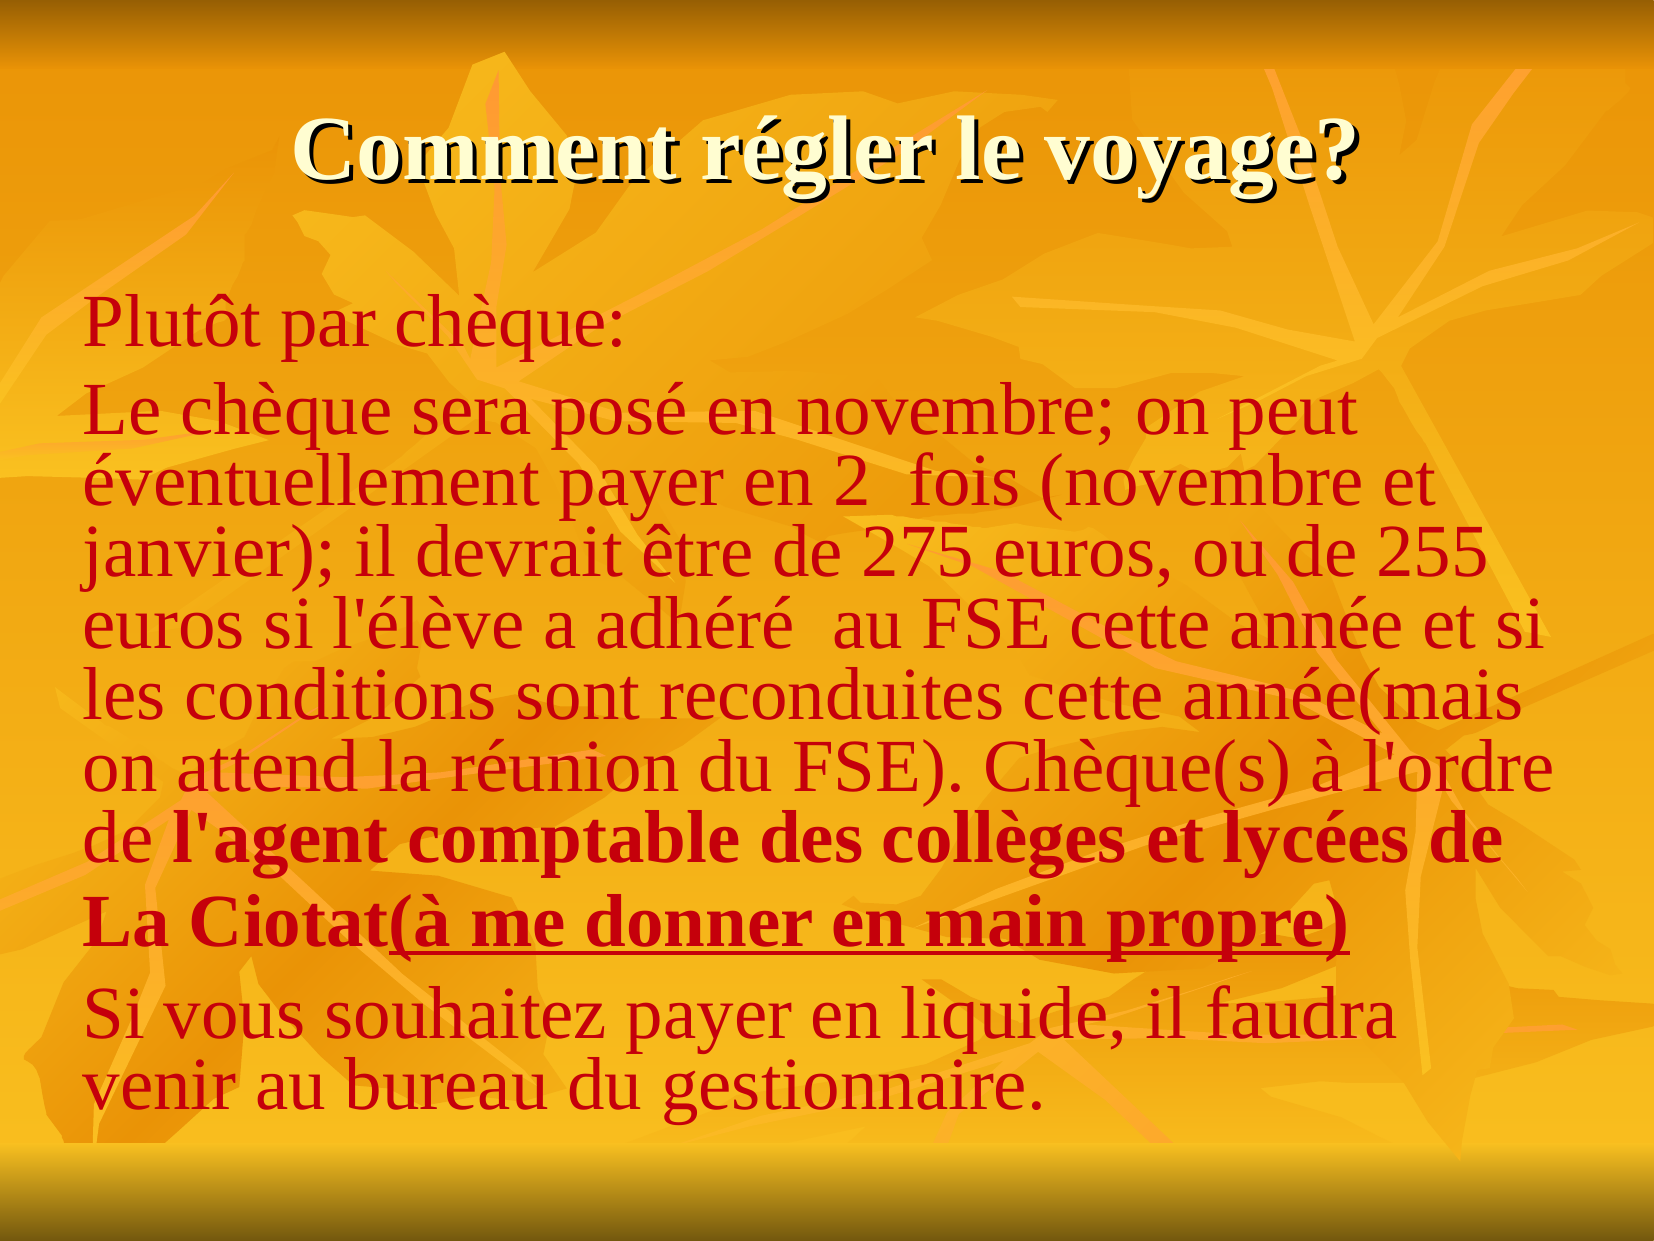

# Comment régler le voyage?
Plutôt par chèque:
Le chèque sera posé en novembre; on peut éventuellement payer en 2 fois (novembre et janvier); il devrait être de 275 euros, ou de 255 euros si l'élève a adhéré au FSE cette année et si les conditions sont reconduites cette année(mais on attend la réunion du FSE). Chèque(s) à l'ordre de l'agent comptable des collèges et lycées de La Ciotat(à me donner en main propre)‏
Si vous souhaitez payer en liquide, il faudra venir au bureau du gestionnaire.